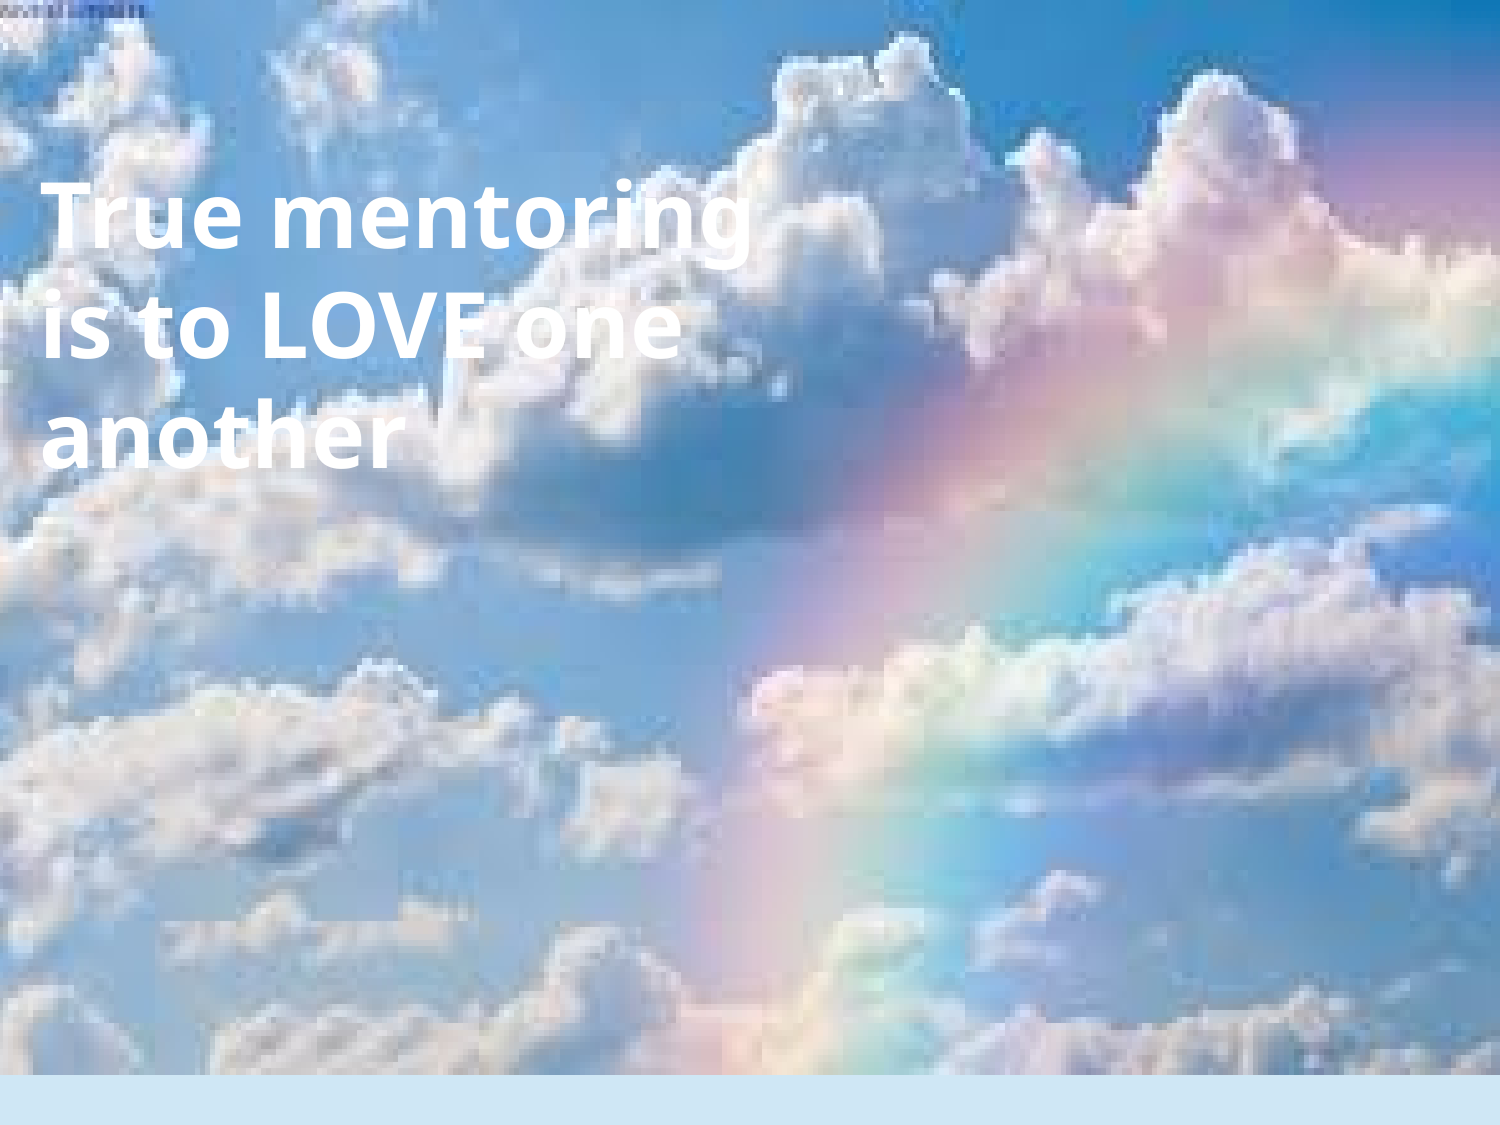

#
True mentoring is to LOVE one another